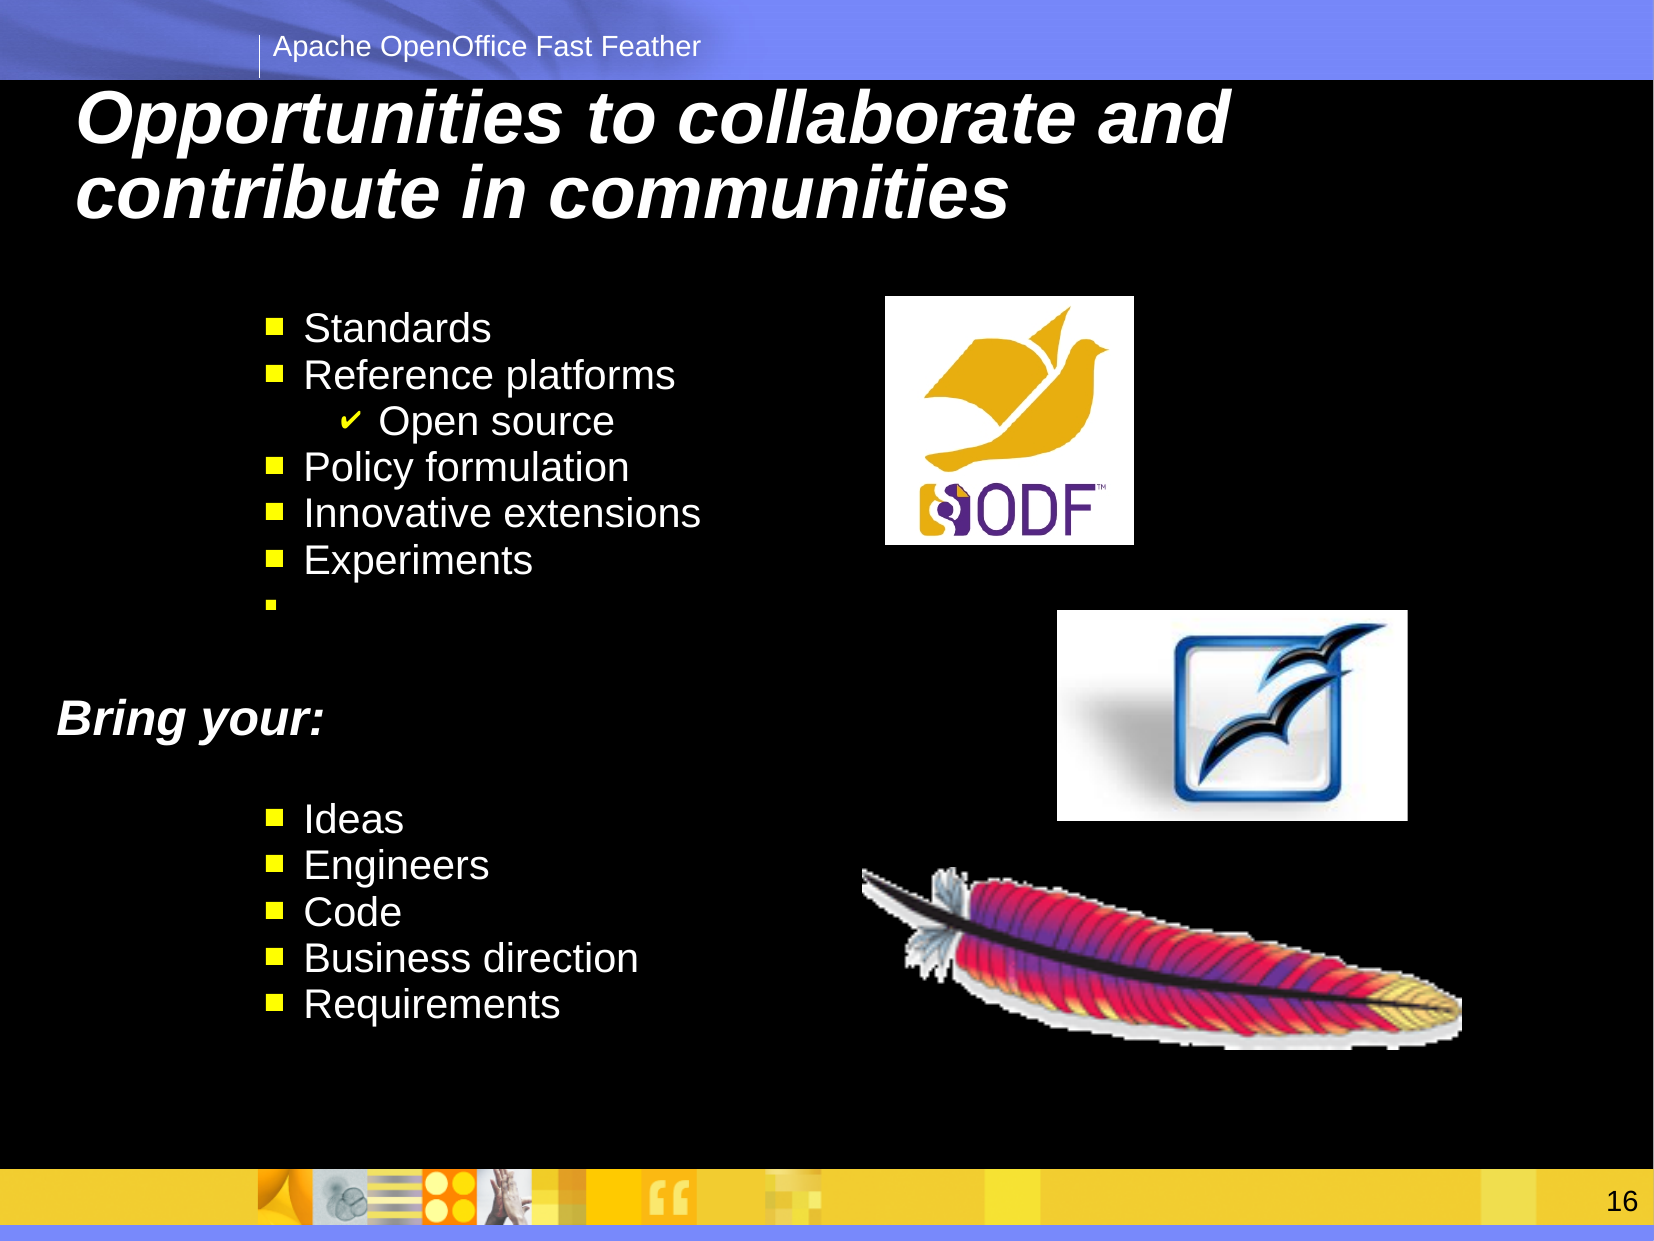

# Opportunities to collaborate and contribute in communities
Standards
Reference platforms
Open source
Policy formulation
Innovative extensions
Experiments
Bring your:
Ideas
Engineers
Code
Business direction
Requirements
16